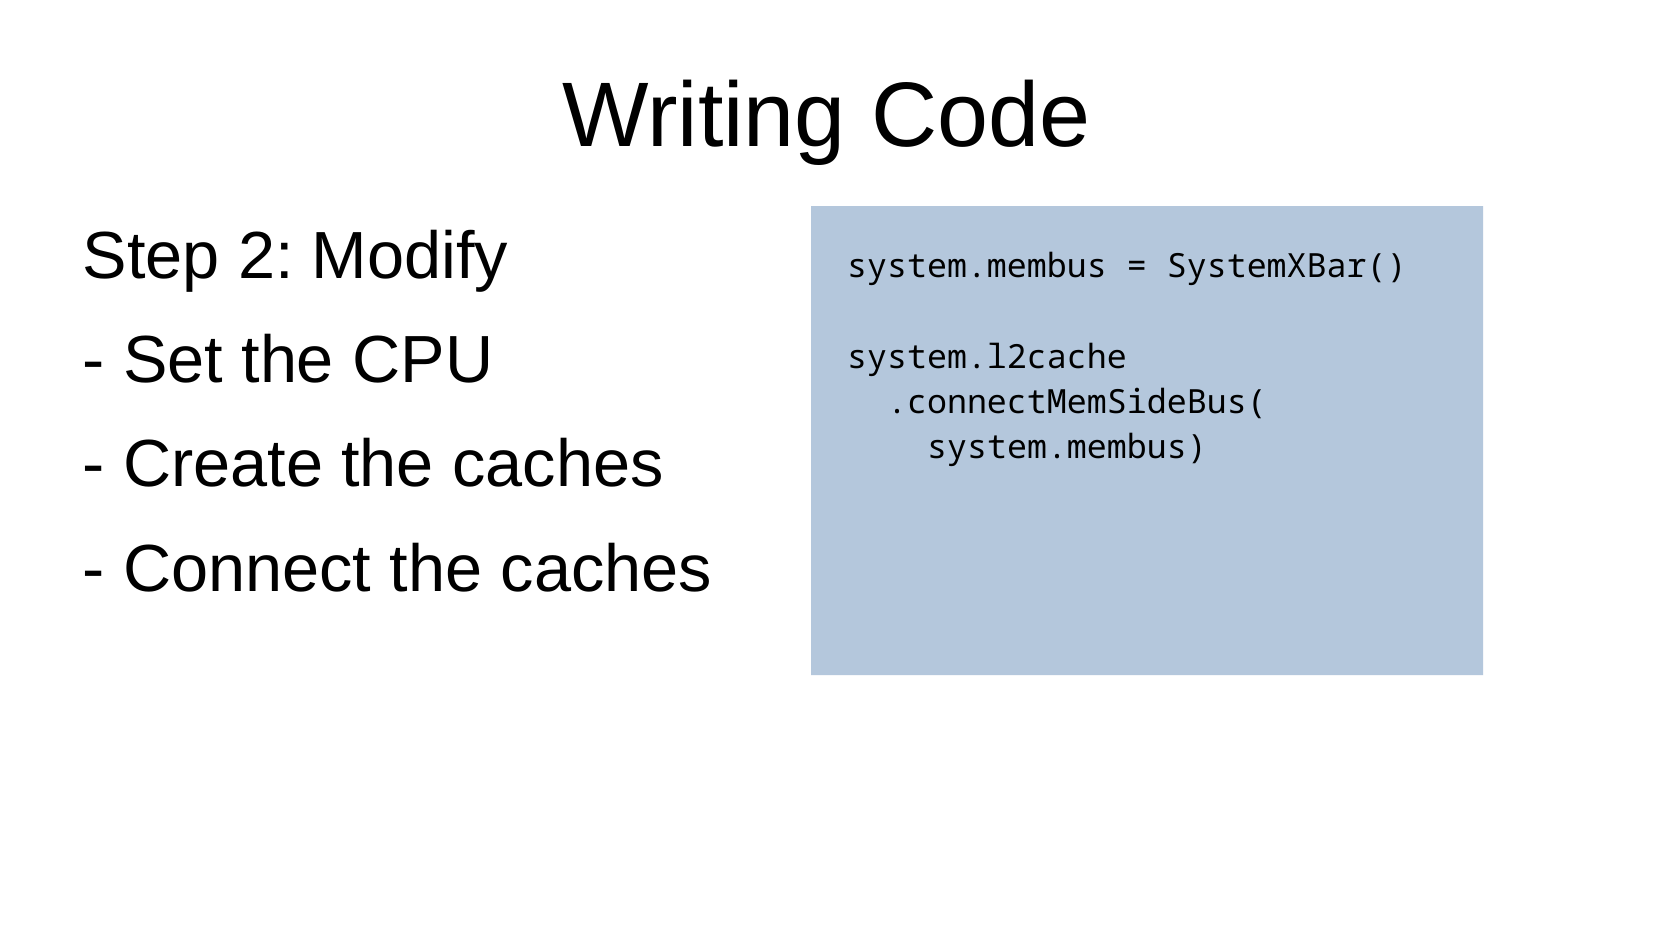

# Writing Code
system.membus = SystemXBar()
system.l2cache
 .connectMemSideBus(
 system.membus)
Step 2: Modify
- Set the CPU
- Create the caches
- Connect the caches